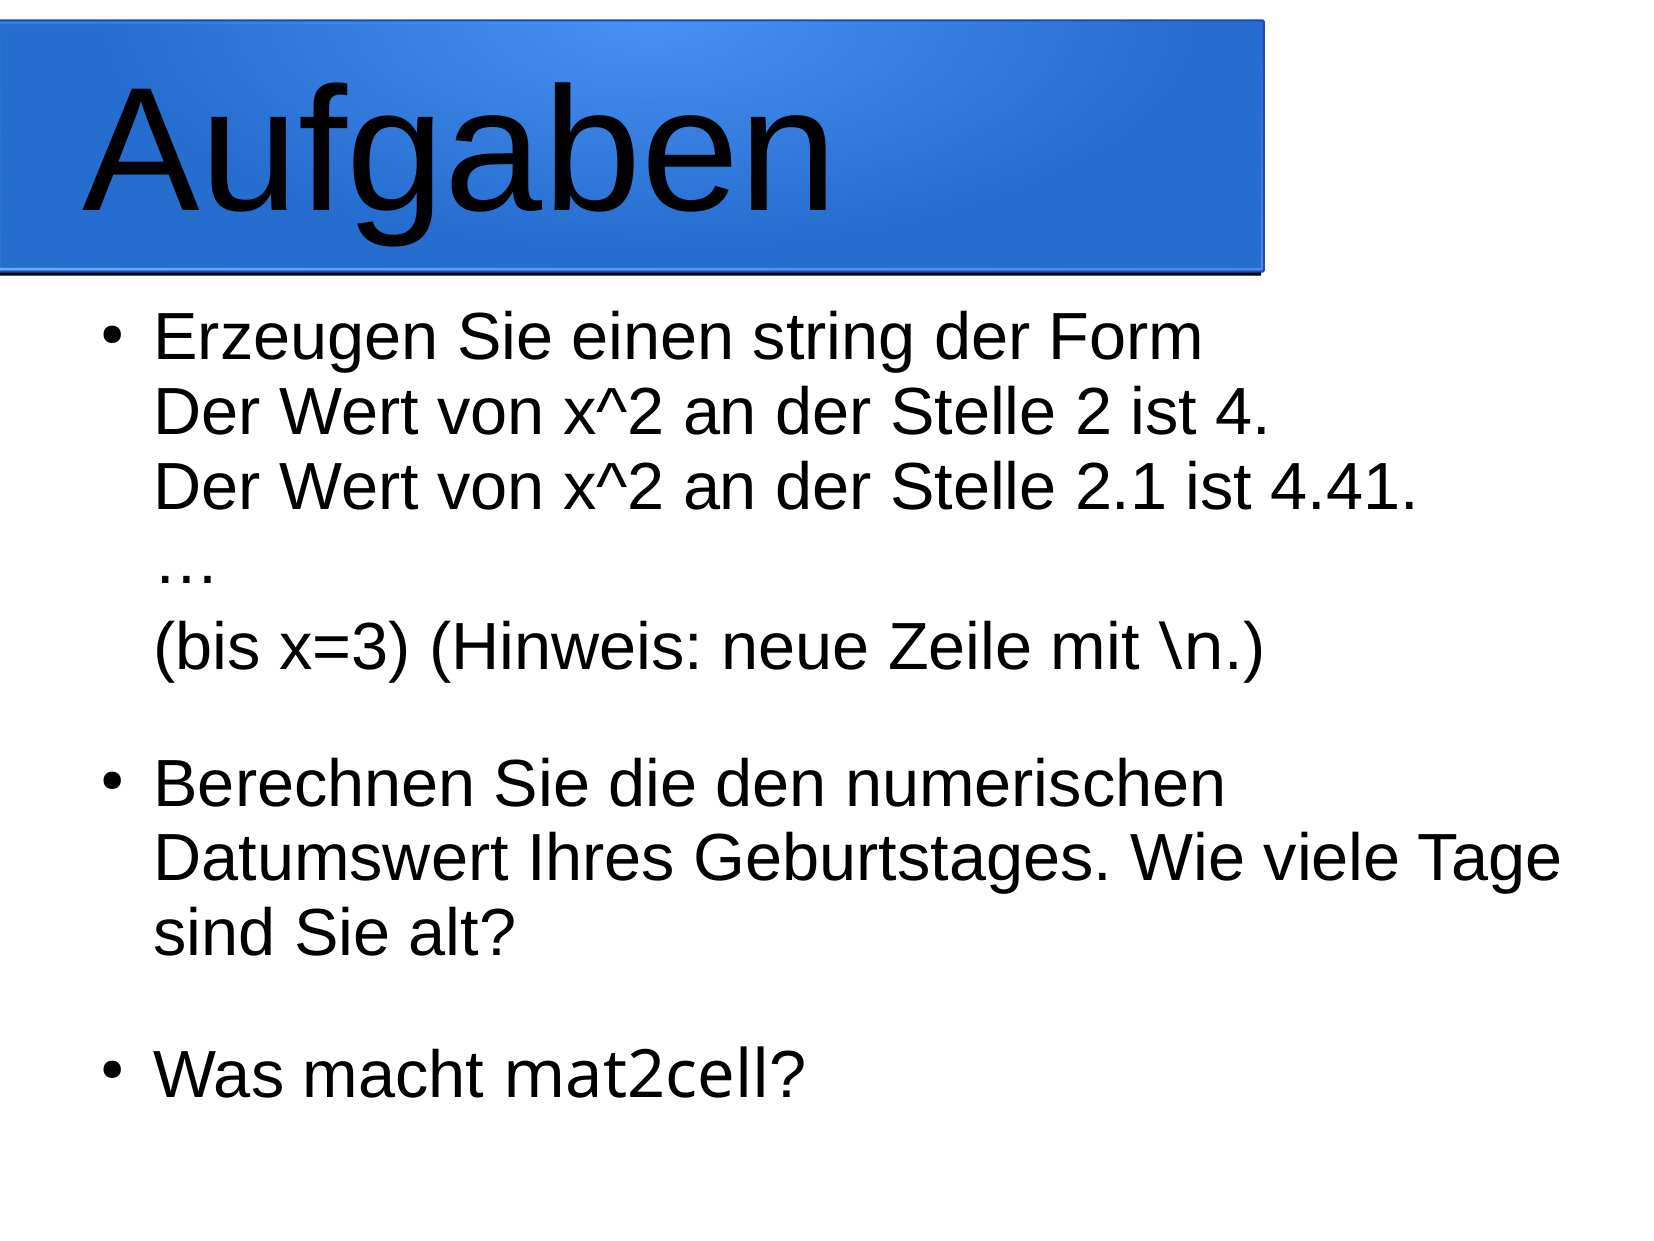

# Aufgaben
Erzeugen Sie einen string der Form
Der Wert von x^2 an der Stelle 2 ist 4.
Der Wert von x^2 an der Stelle 2.1 ist 4.41.
…
(bis x=3) (Hinweis: neue Zeile mit \n.)
Berechnen Sie die den numerischen Datumswert Ihres Geburtstages. Wie viele Tage sind Sie alt?
Was macht mat2cell?